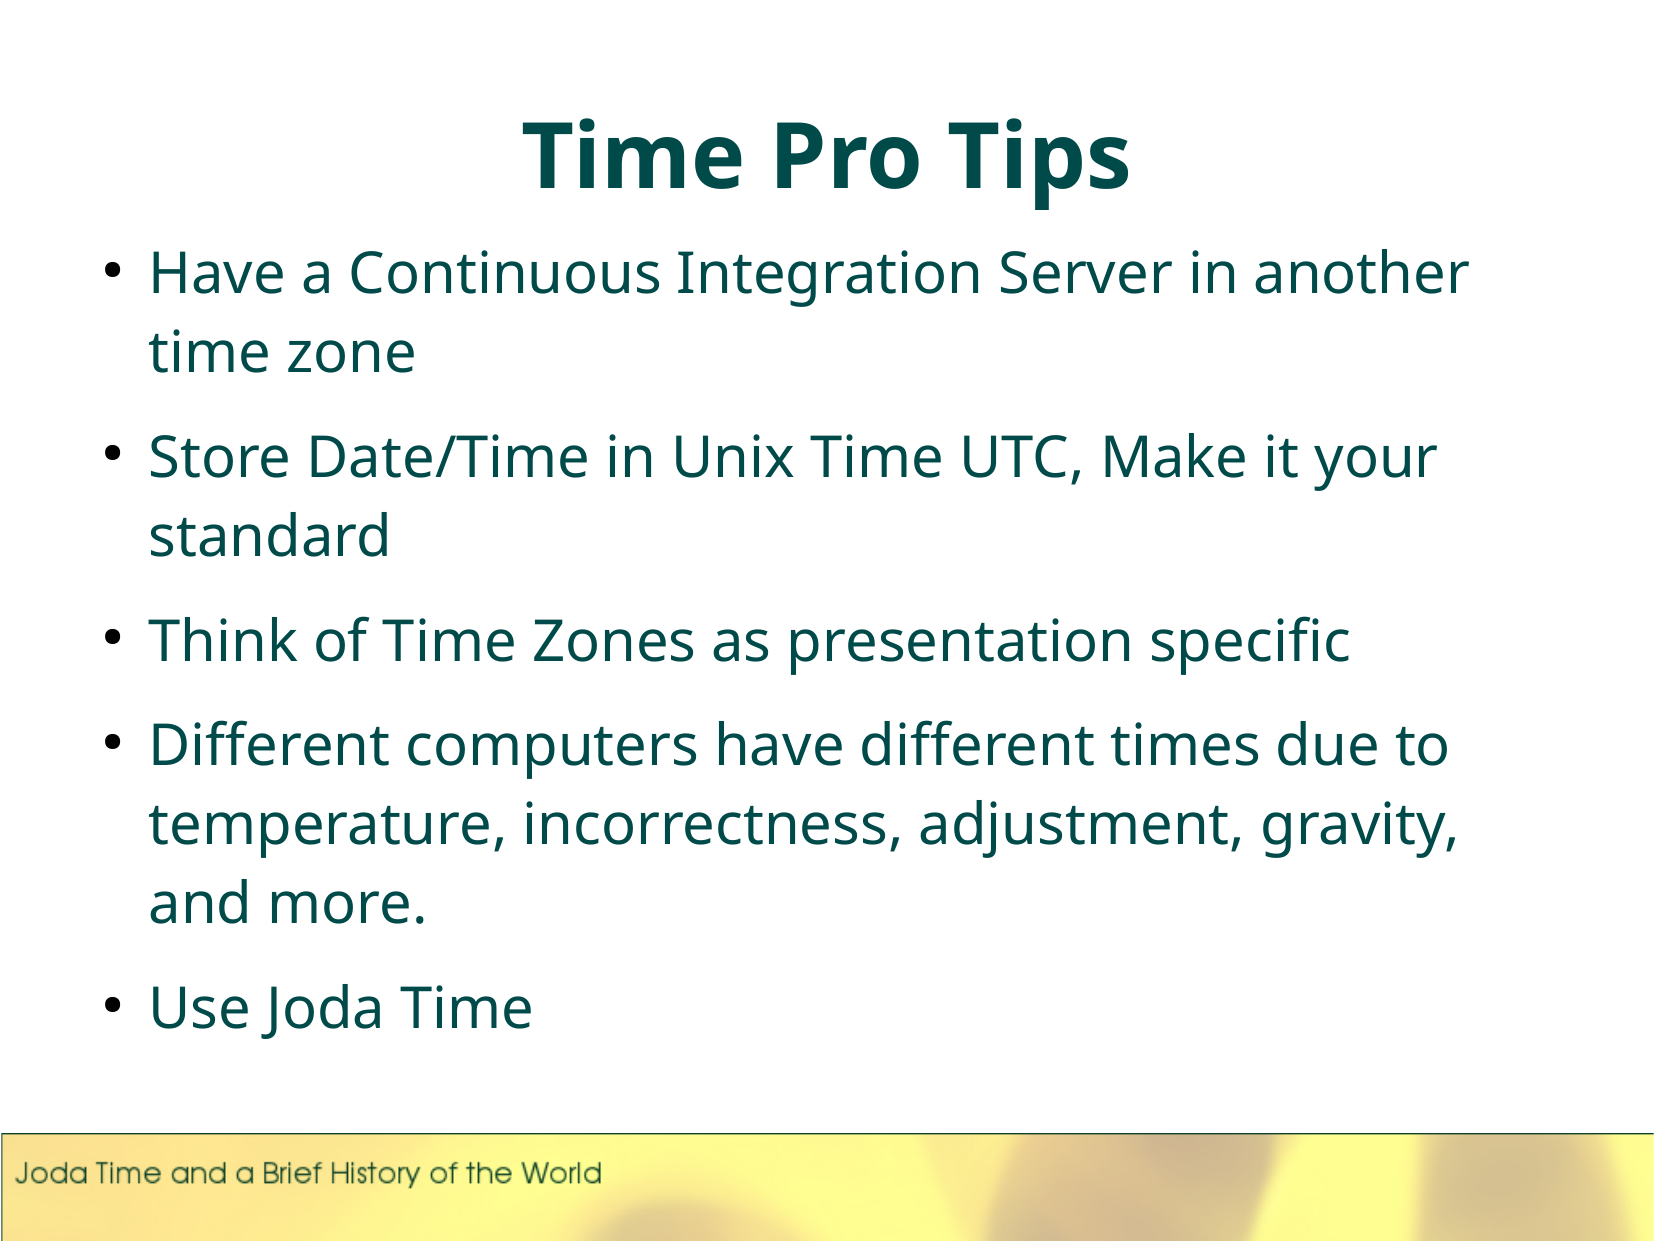

# Time Pro Tips
Have a Continuous Integration Server in another time zone
Store Date/Time in Unix Time UTC, Make it your standard
Think of Time Zones as presentation specific
Different computers have different times due to temperature, incorrectness, adjustment, gravity, and more.
Use Joda Time